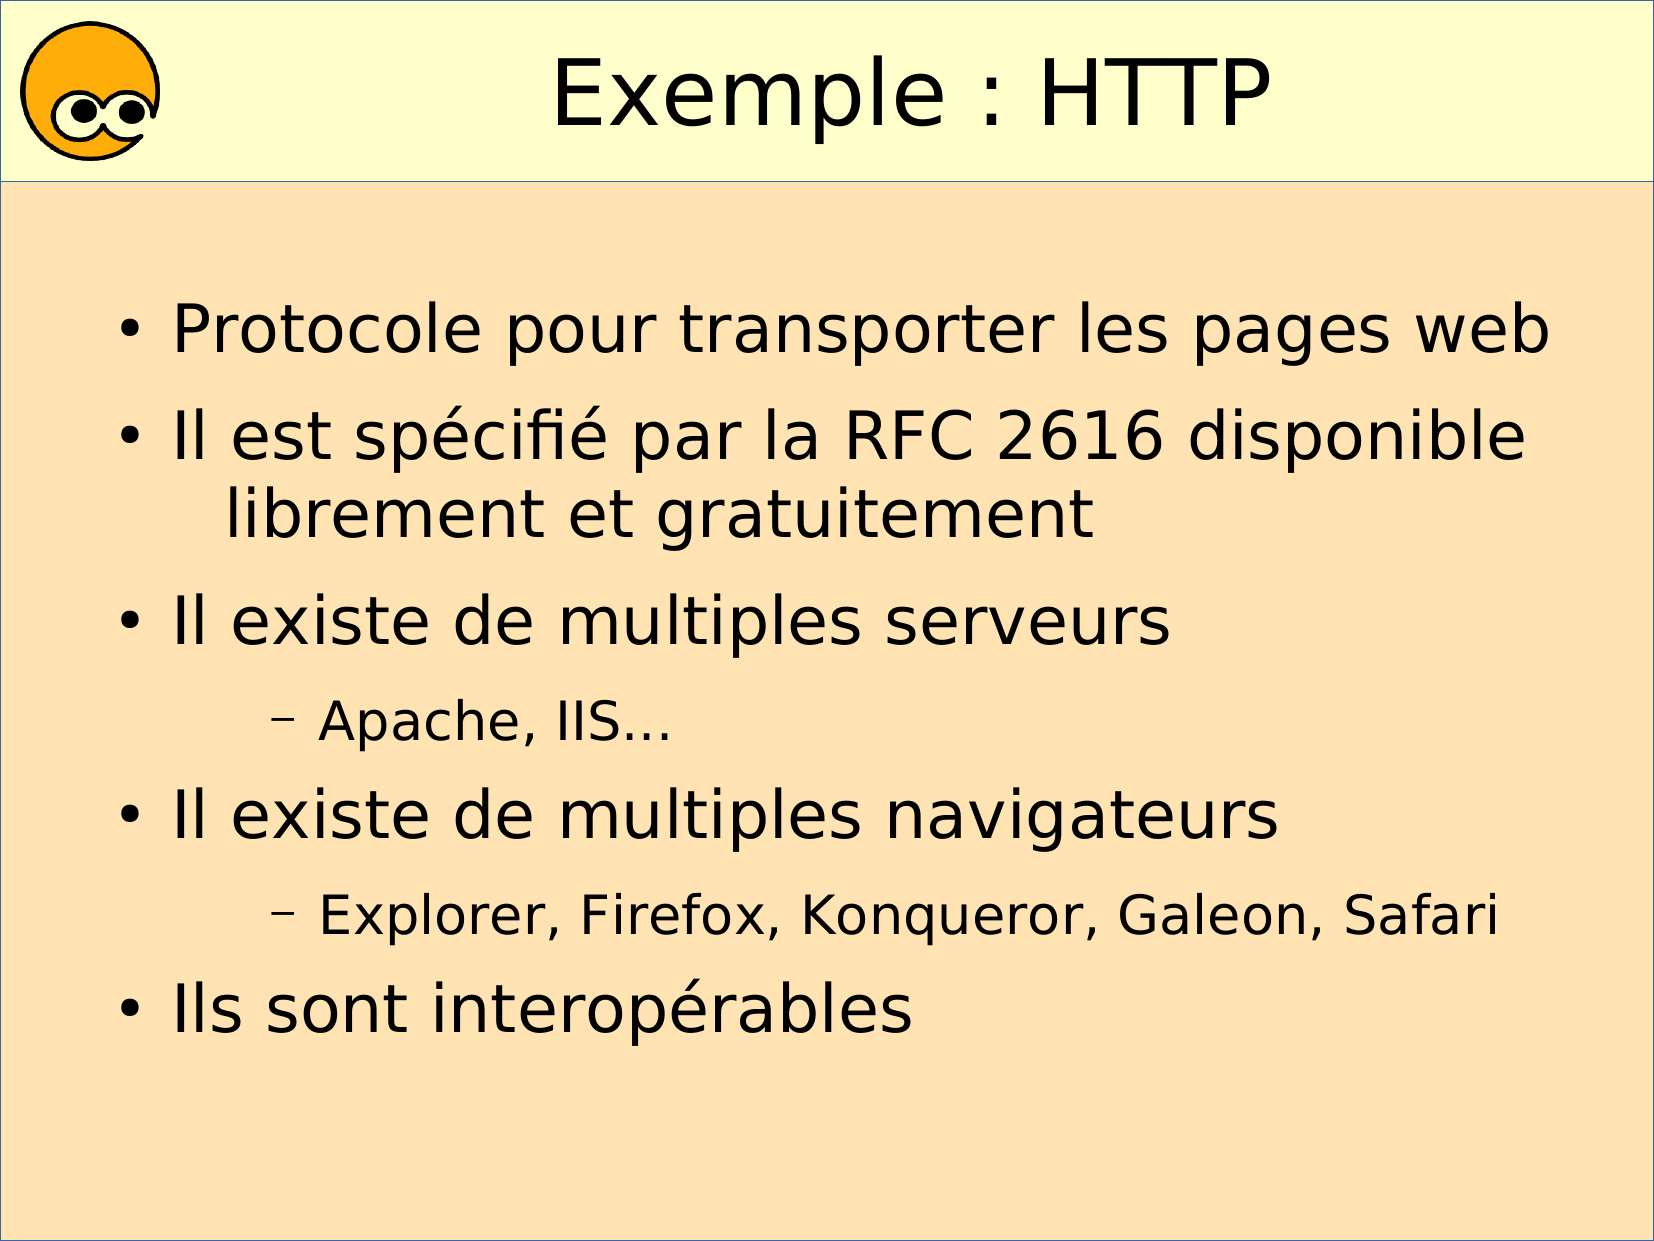

# Exemple : HTTP
Protocole pour transporter les pages web
Il est spécifié par la RFC 2616 disponible librement et gratuitement
Il existe de multiples serveurs
Apache, IIS...
Il existe de multiples navigateurs
Explorer, Firefox, Konqueror, Galeon, Safari
Ils sont interopérables